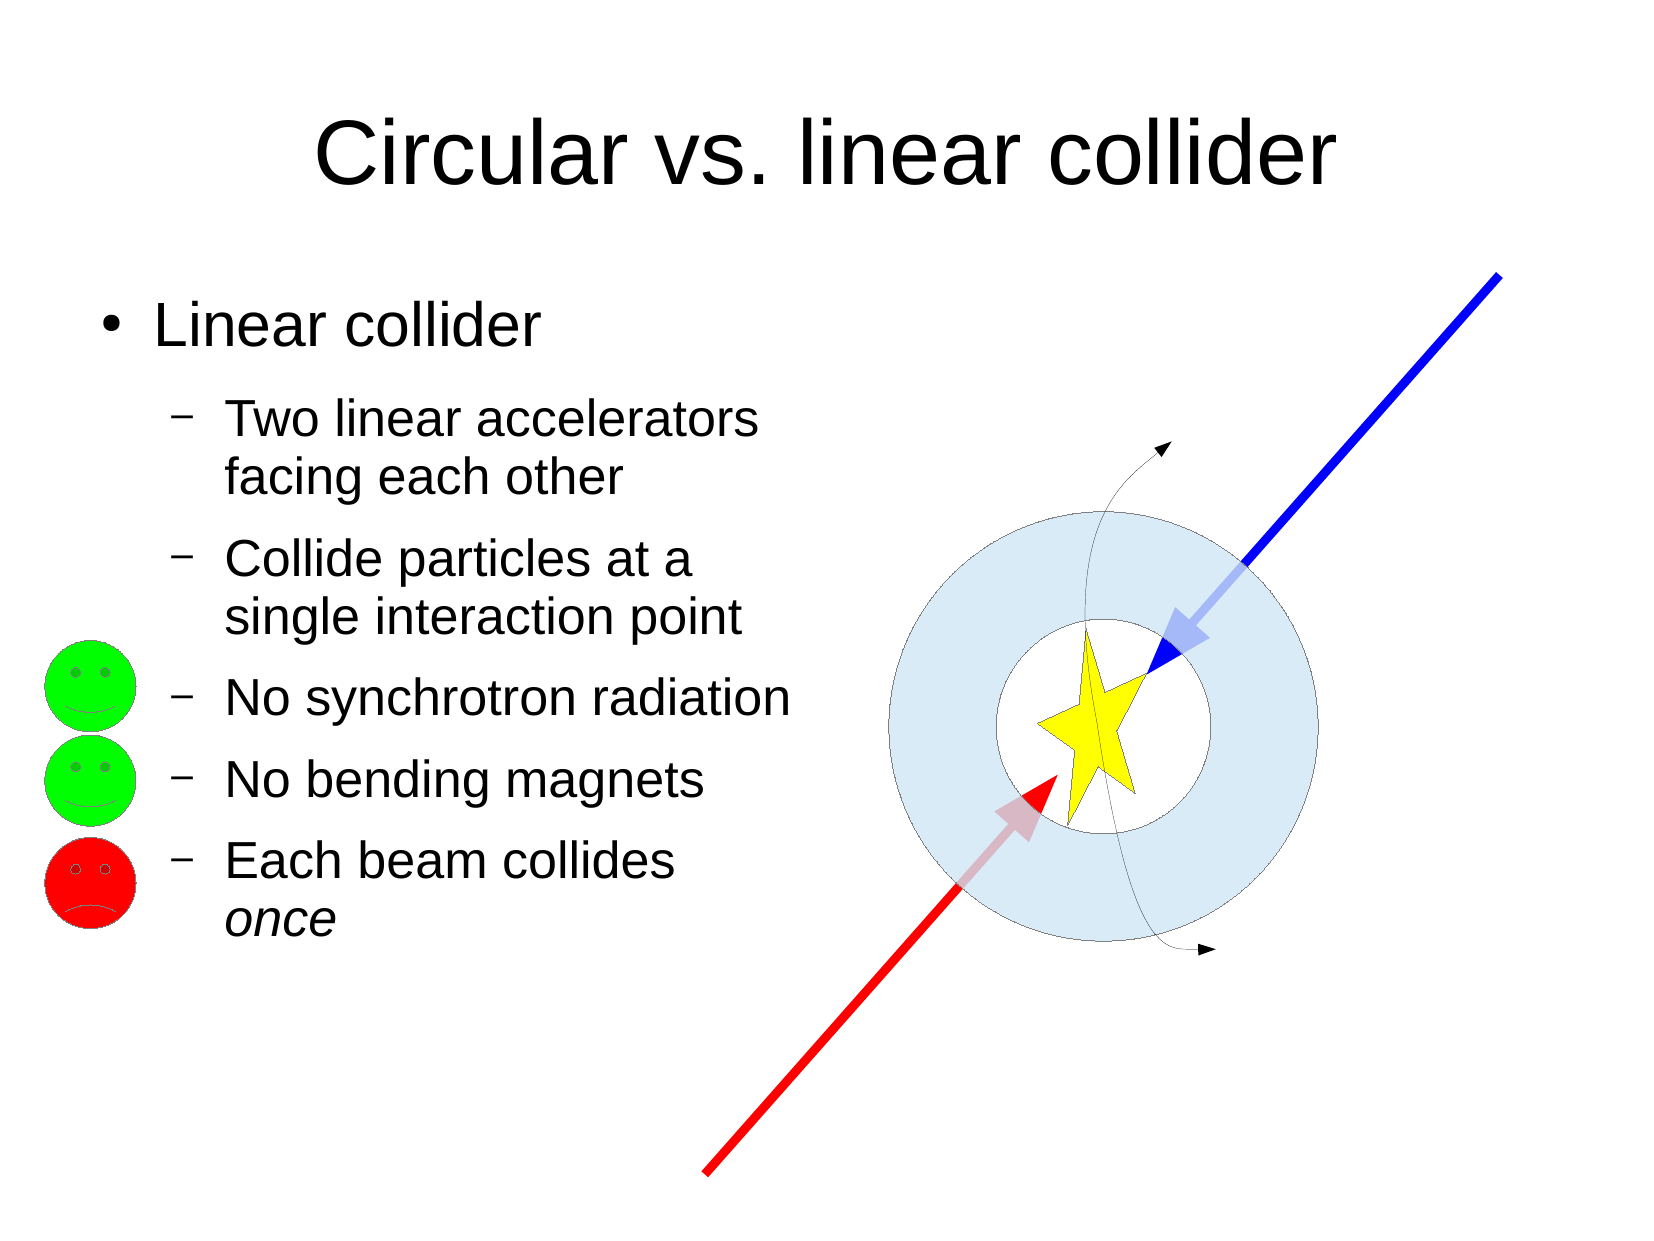

# Circular vs. linear collider
Linear collider
Two linear accelerators facing each other
Collide particles at a single interaction point
No synchrotron radiation
No bending magnets
Each beam collides once